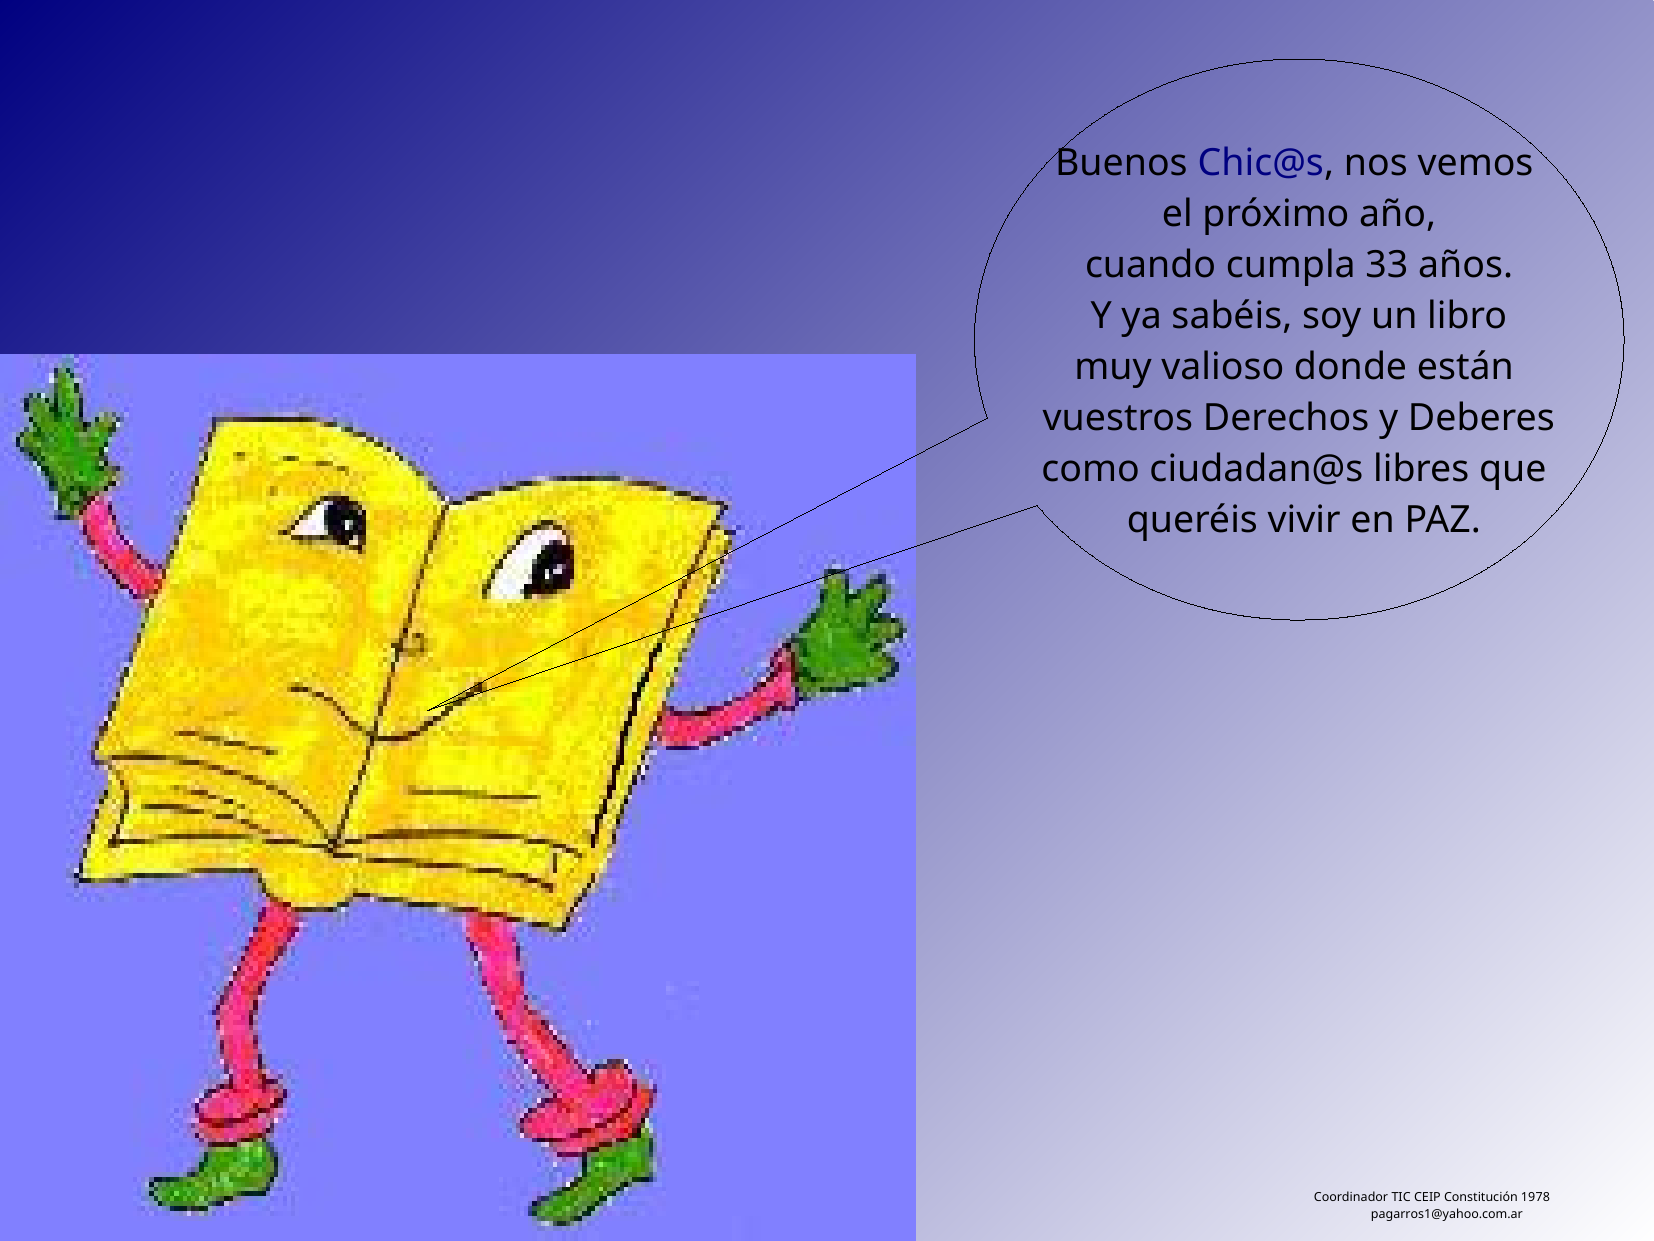

Buenos Chic@s, nos vemos
el próximo año,
cuando cumpla 33 años.
Y ya sabéis, soy un libro
muy valioso donde están
vuestros Derechos y Deberes
como ciudadan@s libres que
 queréis vivir en PAZ.
Coordinador TIC CEIP Constitución 1978
pagarros1@yahoo.com.ar